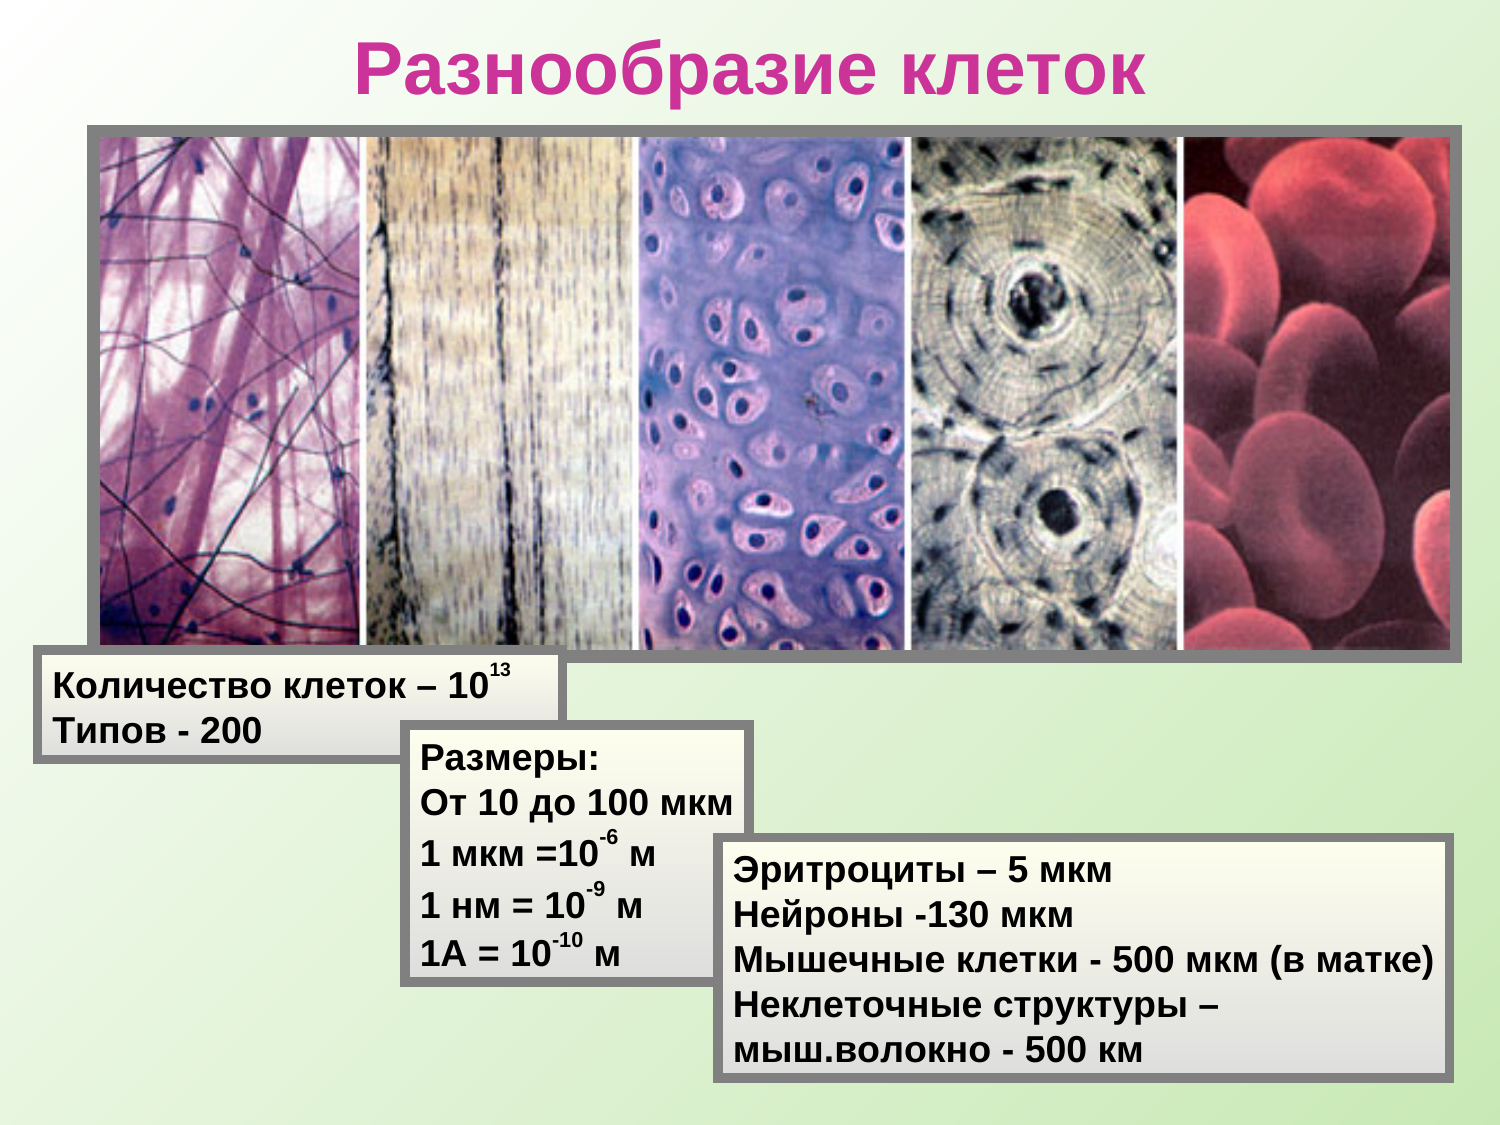

# Разнообразие клеток
Количество клеток – 1013
Типов - 200
Размеры:
От 10 до 100 мкм
1 мкм =10-6 м
1 нм = 10-9 м
1А = 10-10 м
Эритроциты – 5 мкм
Нейроны -130 мкм
Мышечные клетки - 500 мкм (в матке)
Неклеточные структуры –
мыш.волокно - 500 км
2